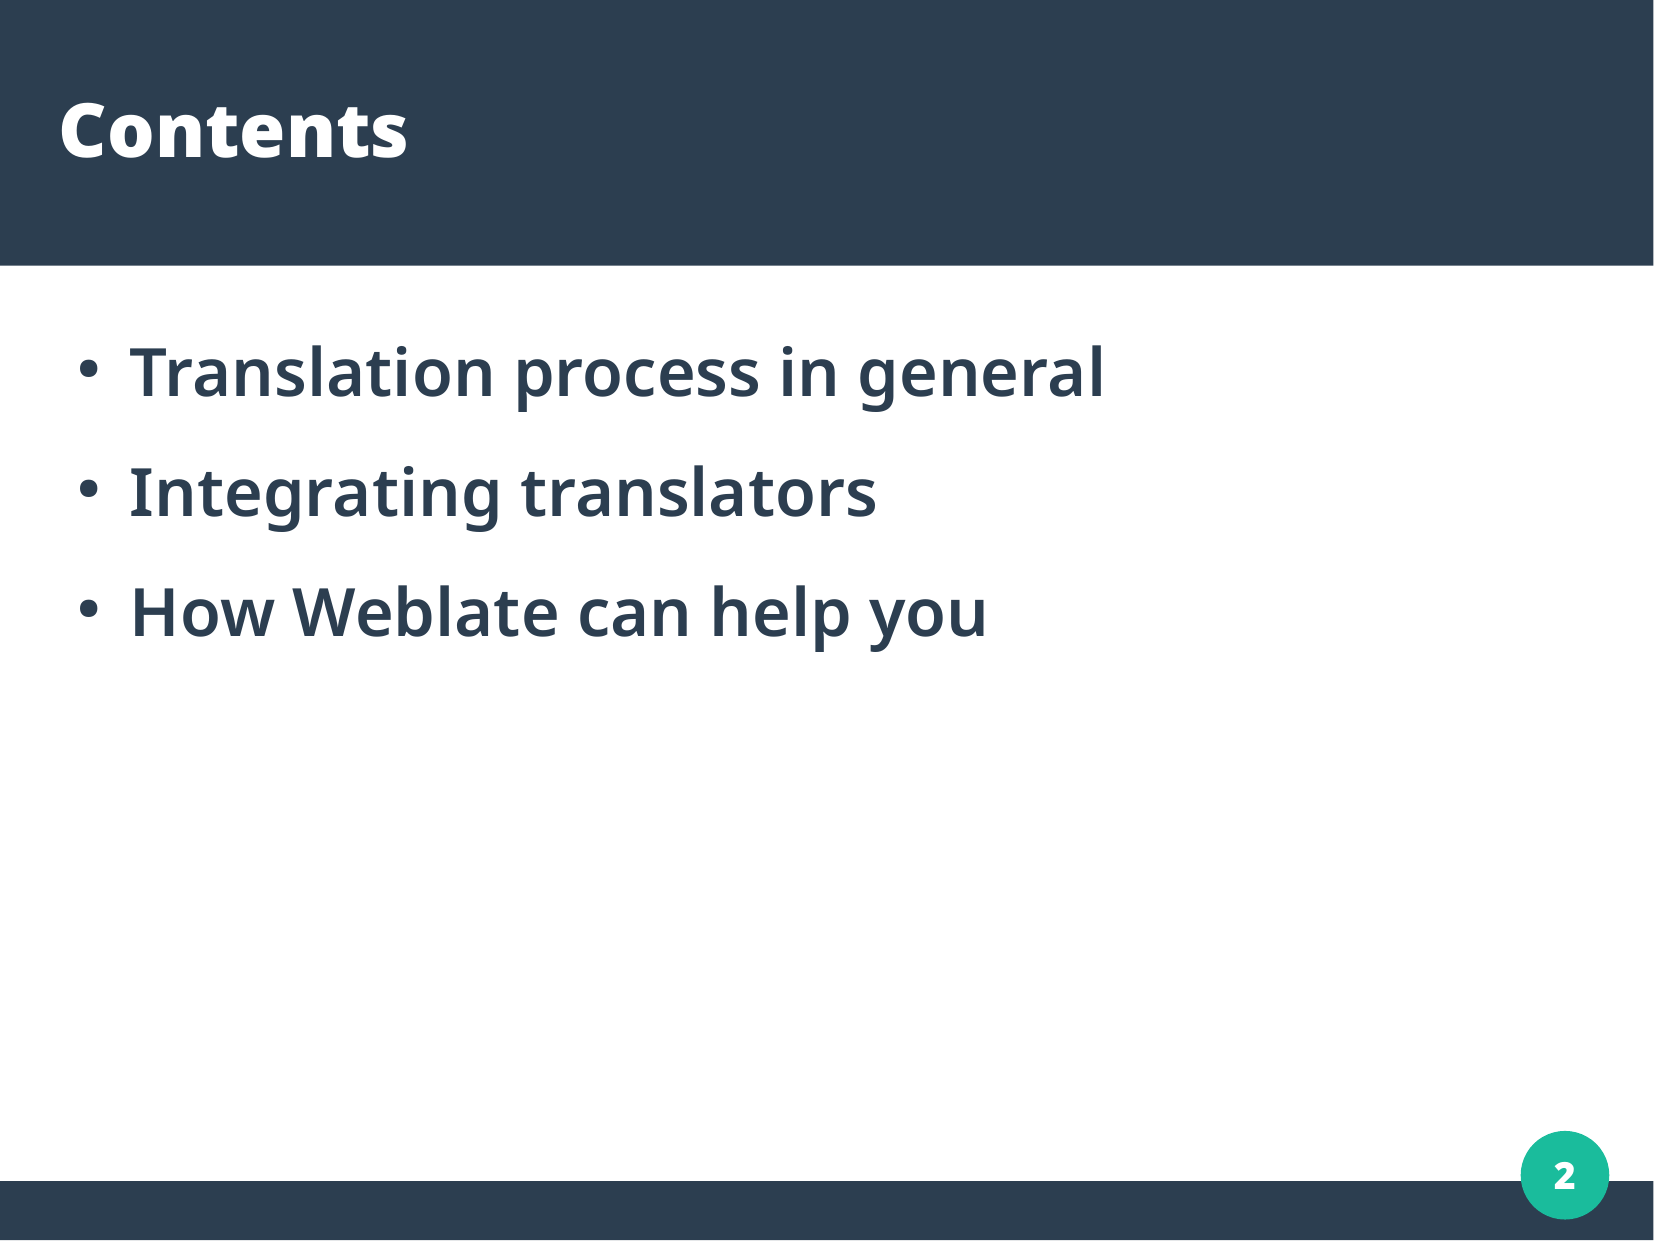

# Contents
Translation process in general
Integrating translators
How Weblate can help you
2